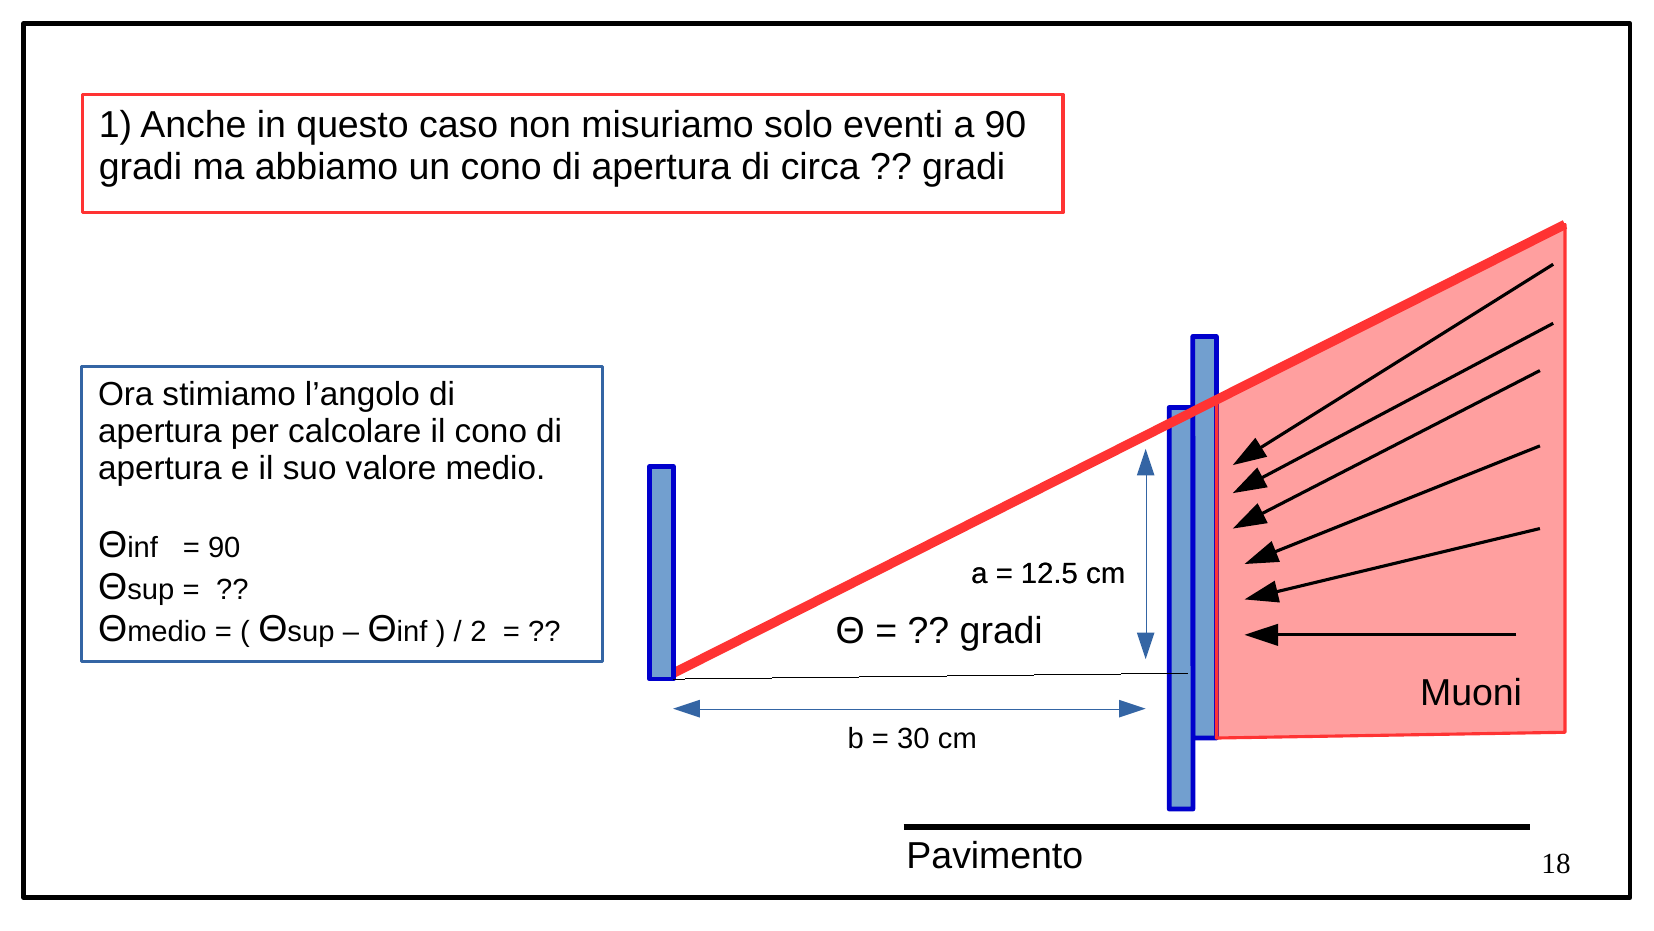

1) Anche in questo caso non misuriamo solo eventi a 90 gradi ma abbiamo un cono di apertura di circa ?? gradi
Ora stimiamo l’angolo di apertura per calcolare il cono di apertura e il suo valore medio.
Θinf = 90
Θsup = ??
Θmedio = ( Θsup – Θinf ) / 2 = ??
a = 12.5 cm
a = 12.5 cm
Θ = ?? gradi
Muoni
b = 30 cm
Pavimento
18